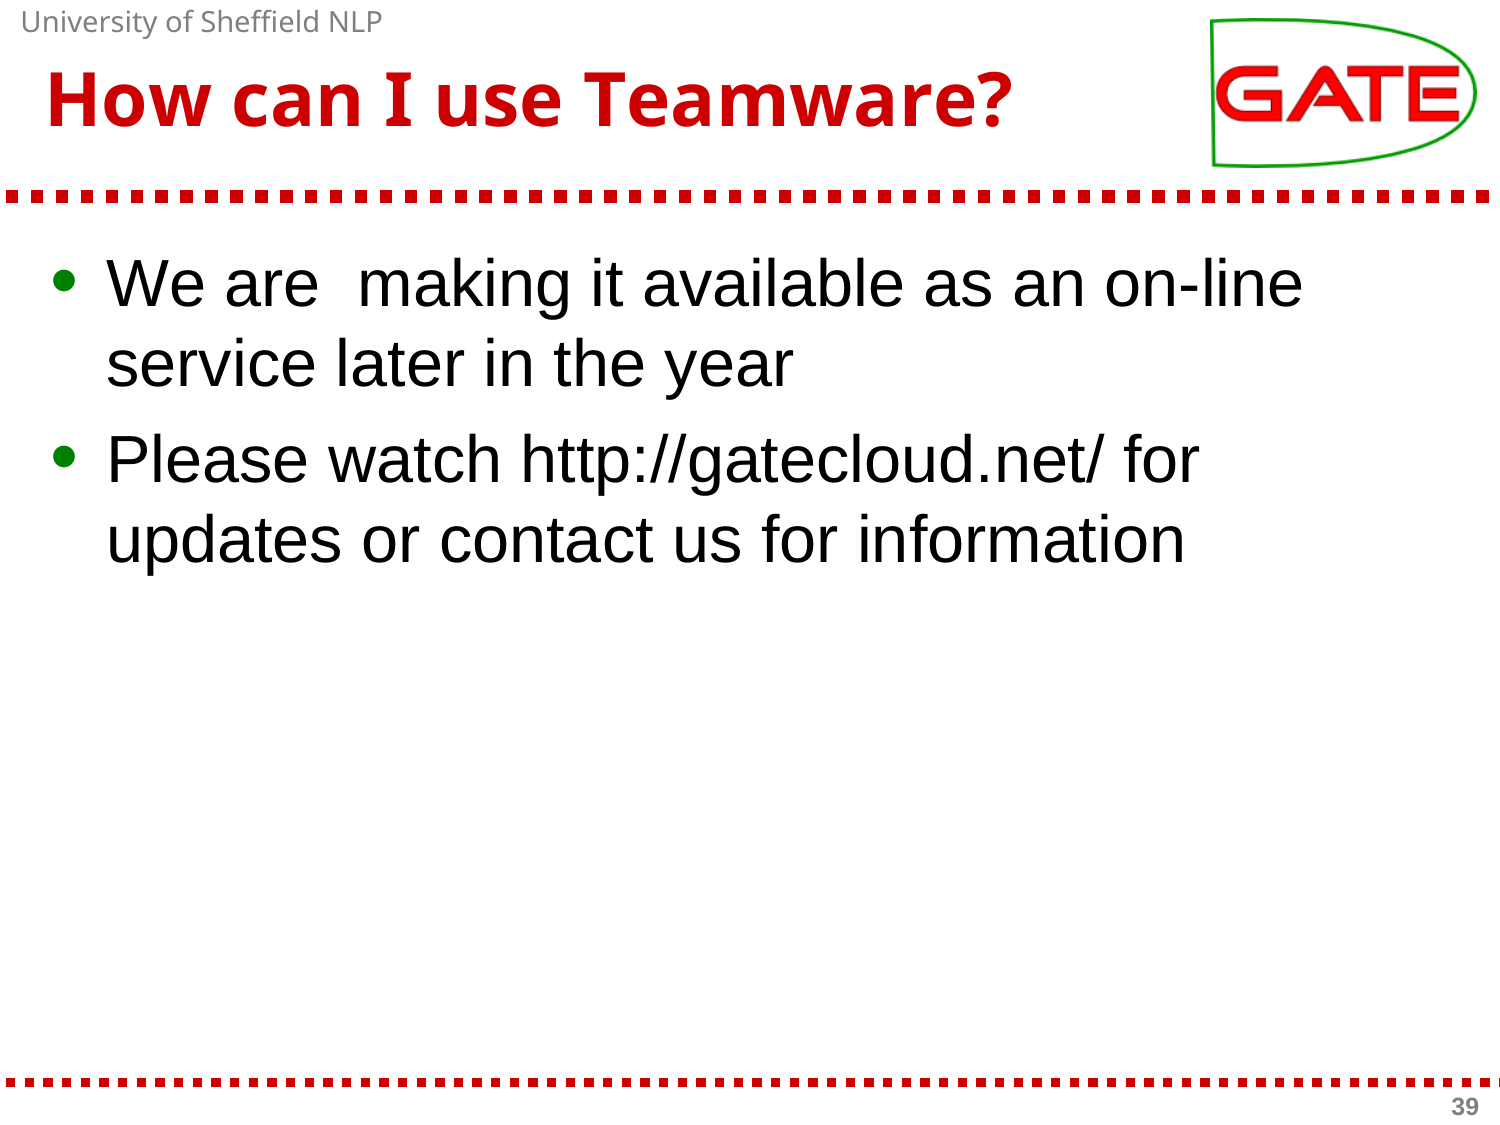

# How can I use Teamware?
We are making it available as an on-line service later in the year
Please watch http://gatecloud.net/ for updates or contact us for information